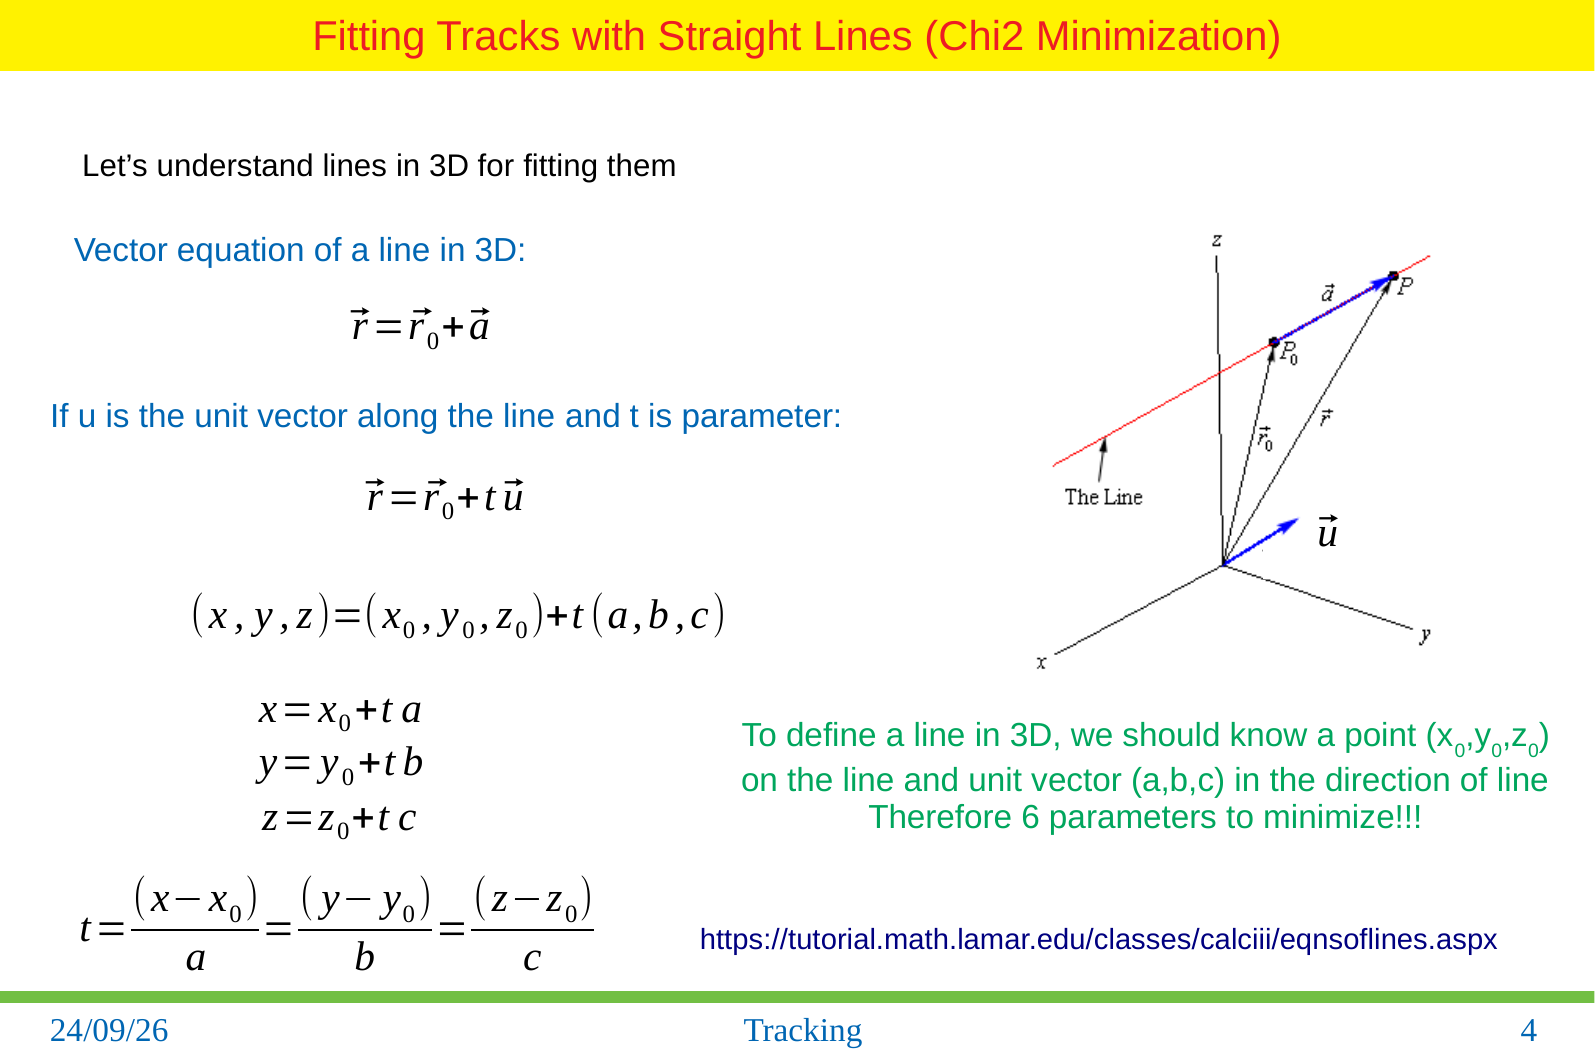

# Fitting Tracks with Straight Lines (Chi2 Minimization)
Let’s understand lines in 3D for fitting them
Vector equation of a line in 3D:
If u is the unit vector along the line and t is parameter:
To define a line in 3D, we should know a point (x0,y0,z0) on the line and unit vector (a,b,c) in the direction of line
Therefore 6 parameters to minimize!!!
https://tutorial.math.lamar.edu/classes/calciii/eqnsoflines.aspx
Tracking
4